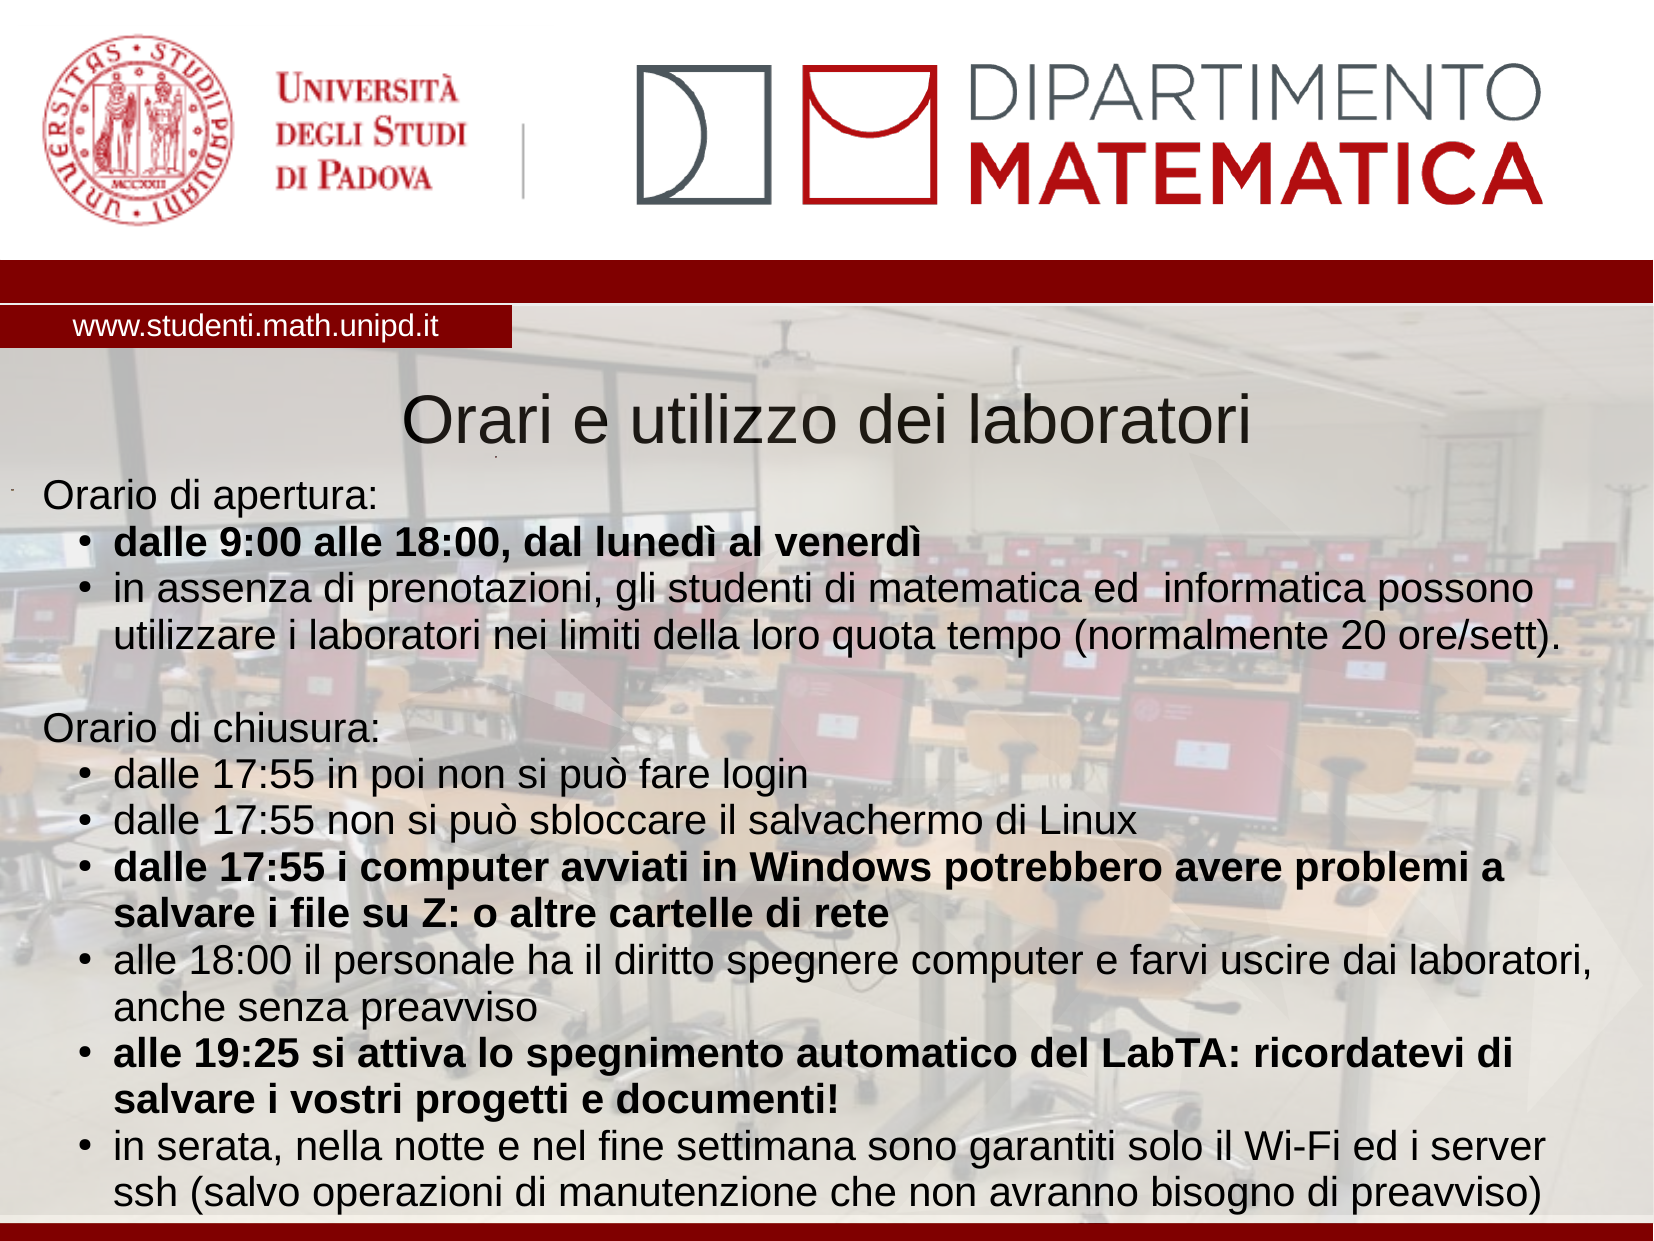

| |
| --- |
www.studenti.math.unipd.it
# Orari e utilizzo dei laboratori
Orario di apertura:
dalle 9:00 alle 18:00, dal lunedì al venerdì
in assenza di prenotazioni, gli studenti di matematica ed	informatica possono utilizzare i laboratori nei limiti della loro quota tempo (normalmente 20 ore/sett).
Orario di chiusura:
dalle 17:55 in poi non si può fare login
dalle 17:55 non si può sbloccare il salvachermo di Linux
dalle 17:55 i computer avviati in Windows potrebbero avere problemi a salvare i file su Z: o altre cartelle di rete
alle 18:00 il personale ha il diritto spegnere computer e farvi uscire dai laboratori, anche senza preavviso
alle 19:25 si attiva lo spegnimento automatico del LabTA: ricordatevi di salvare i vostri progetti e documenti!
in serata, nella notte e nel fine settimana sono garantiti solo il Wi-Fi ed i server ssh (salvo operazioni di manutenzione che non avranno bisogno di preavviso)
| |
| --- |